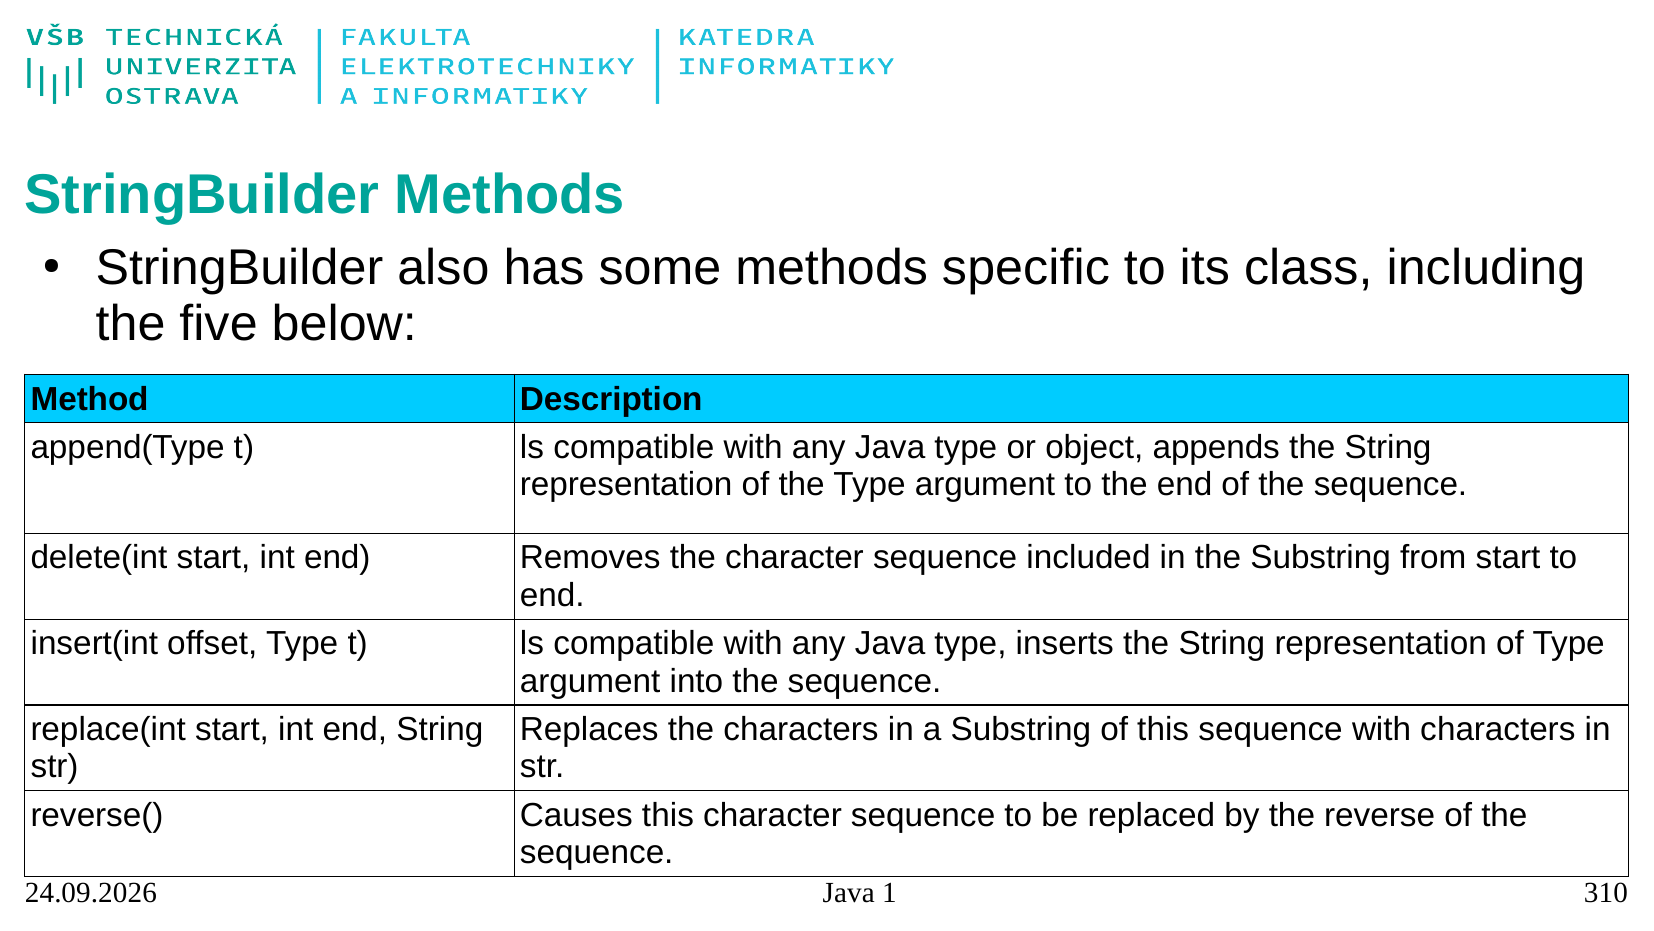

# StringBuilder Methods
StringBuilder also has some methods specific to its class, including the five below:
| Method | Description |
| --- | --- |
| append(Type t) | ls compatible with any Java type or object, appends the String representation of the Type argument to the end of the sequence. |
| delete(int start, int end) | Removes the character sequence included in the Substring from start to end. |
| insert(int offset, Type t) | ls compatible with any Java type, inserts the String representation of Type argument into the sequence. |
| replace(int start, int end, String str) | Replaces the characters in a Substring of this sequence with characters in str. |
| reverse() | Causes this character sequence to be replaced by the reverse of the sequence. |
Java 1
310